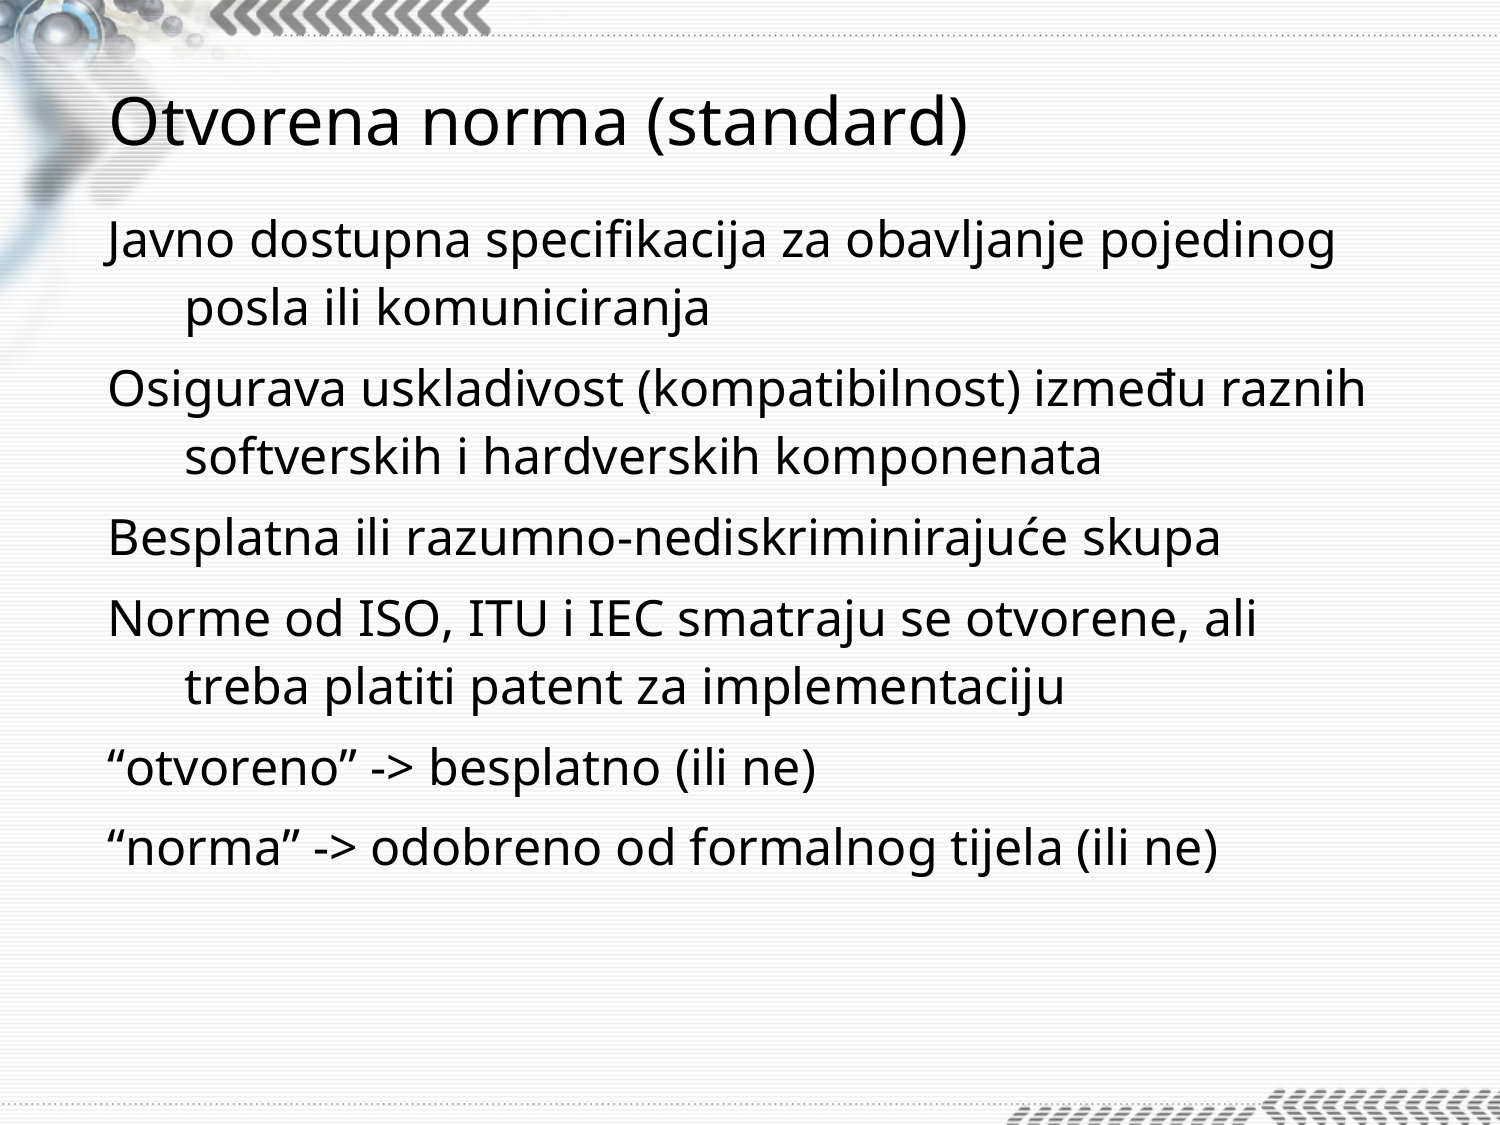

# Otvorena norma (standard)
Javno dostupna specifikacija za obavljanje pojedinog posla ili komuniciranja
Osigurava uskladivost (kompatibilnost) između raznih softverskih i hardverskih komponenata
Besplatna ili razumno-nediskriminirajuće skupa
Norme od ISO, ITU i IEC smatraju se otvorene, ali treba platiti patent za implementaciju
“otvoreno” -> besplatno (ili ne)
“norma” -> odobreno od formalnog tijela (ili ne)